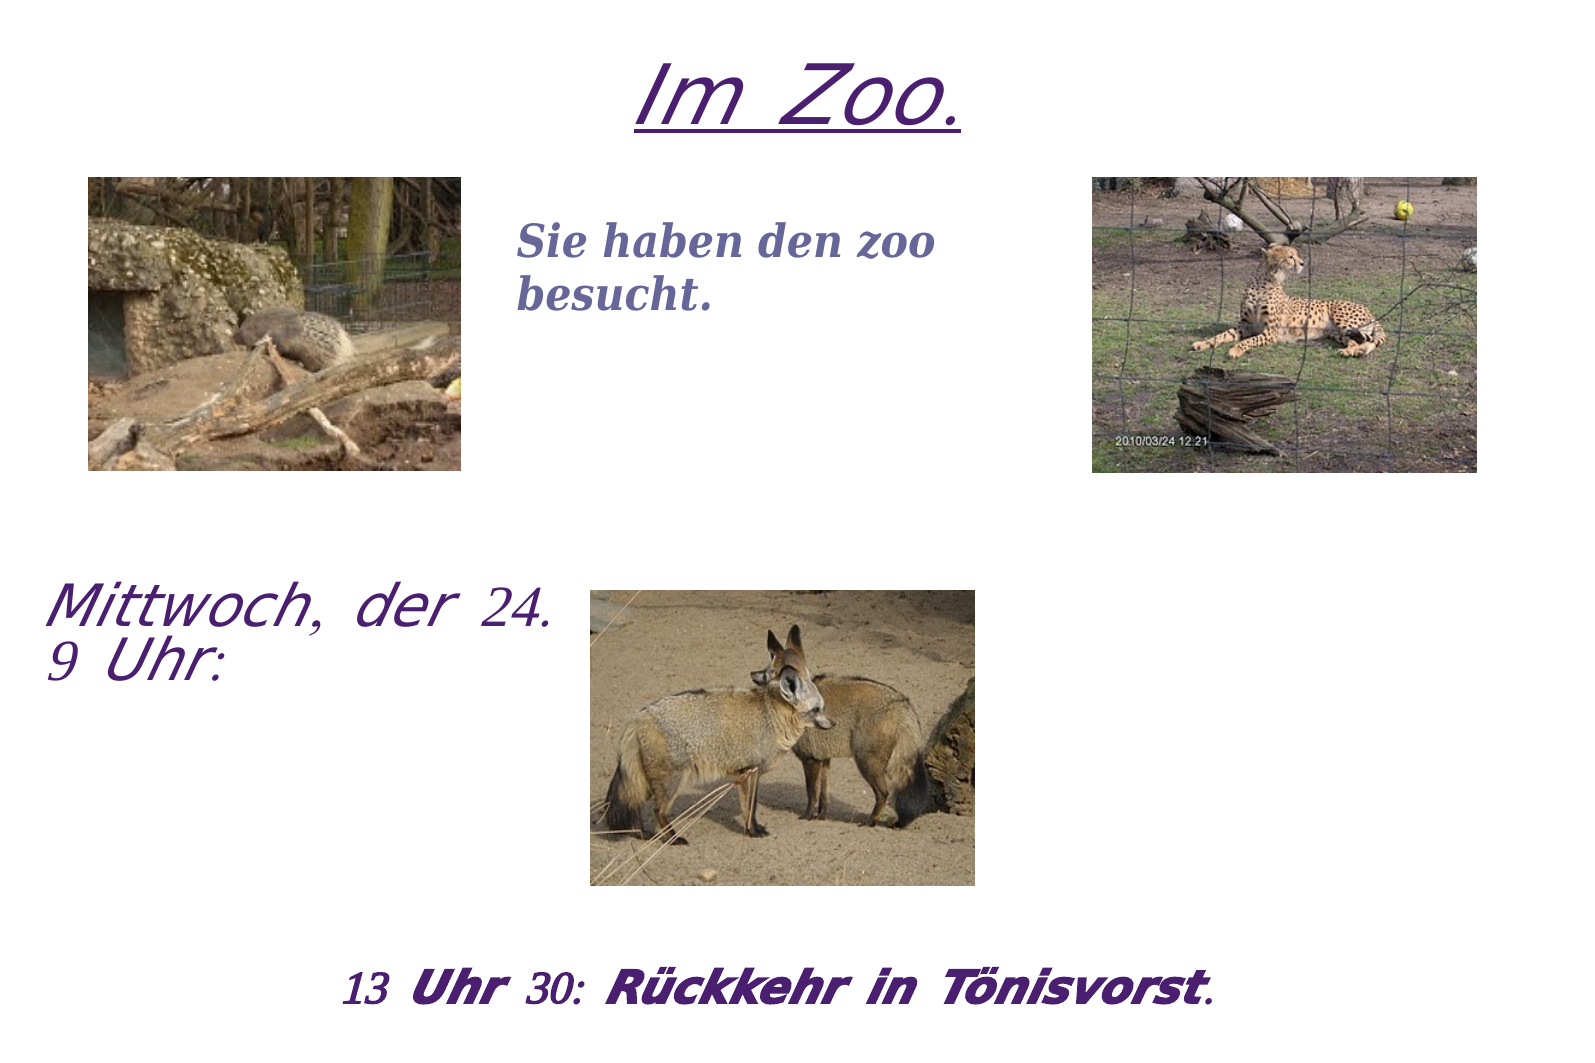

Im Zoo.
Sie haben den zoo besucht.
Mittwoch, der 24.
9 Uhr:
13 Uhr 30: Rückkehr in Tönisvorst.